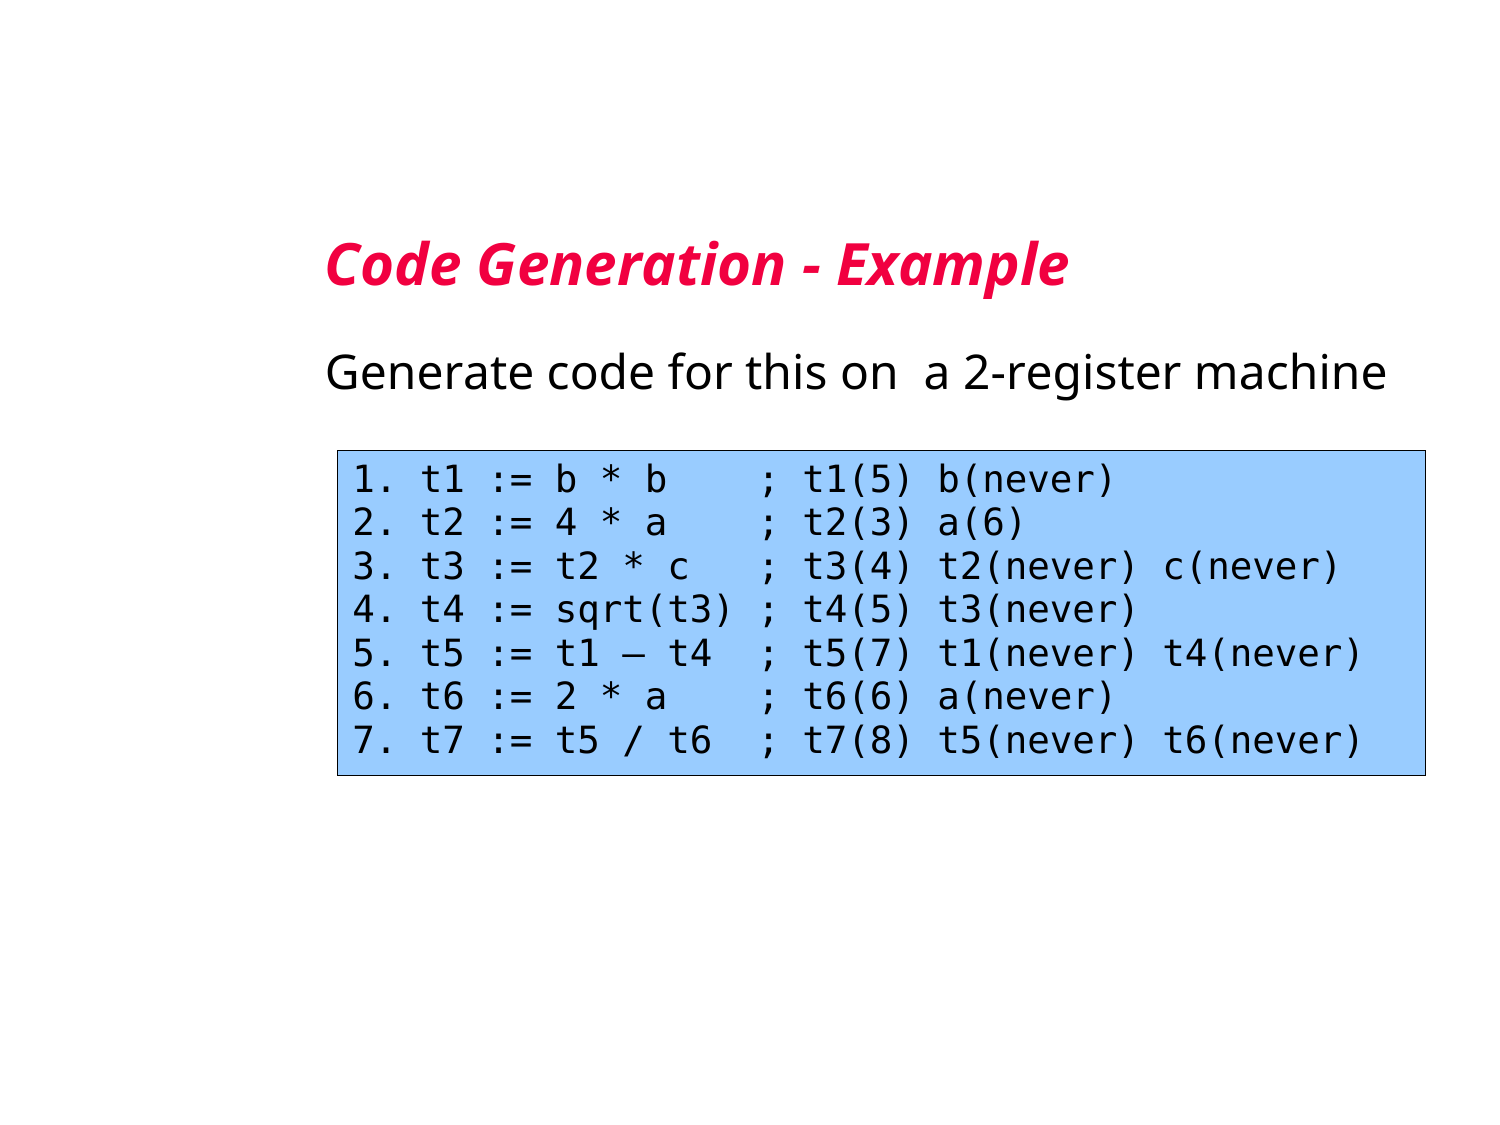

# Code Generation - Example
Generate code for this on a 2-register machine
1. t1 := b * b ; t1(5) b(never)
2. t2 := 4 * a ; t2(3) a(6)
3. t3 := t2 * c ; t3(4) t2(never) c(never)
4. t4 := sqrt(t3) ; t4(5) t3(never)
5. t5 := t1 – t4 ; t5(7) t1(never) t4(never)
6. t6 := 2 * a ; t6(6) a(never)
7. t7 := t5 / t6 ; t7(8) t5(never) t6(never)
21